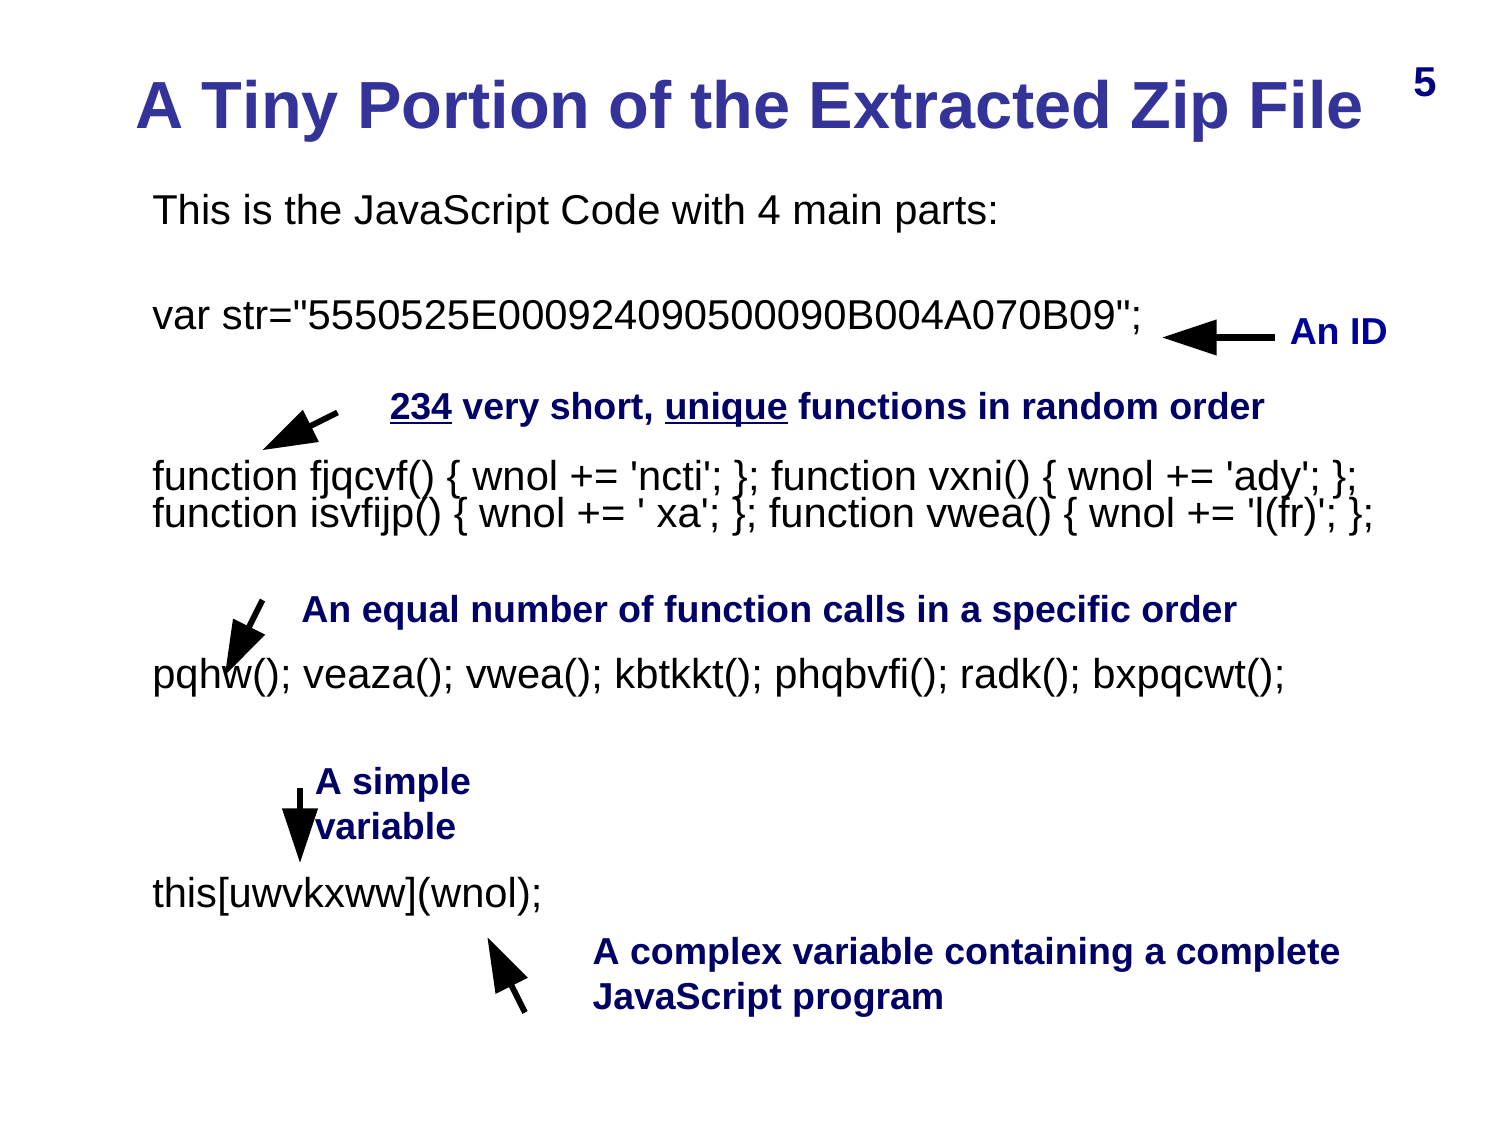

5
# A Tiny Portion of the Extracted Zip File
This is the JavaScript Code with 4 main parts:
var str="5550525E000924090500090B004A070B09";
function fjqcvf() { wnol += 'ncti'; }; function vxni() { wnol += 'ady'; }; function isvfijp() { wnol += ' xa'; }; function vwea() { wnol += 'l(fr)'; };
pqhw(); veaza(); vwea(); kbtkkt(); phqbvfi(); radk(); bxpqcwt();
this[uwvkxww](wnol);
An ID
234 very short, unique functions in random order
An equal number of function calls in a specific order
A simple variable
A complex variable containing a complete JavaScript program